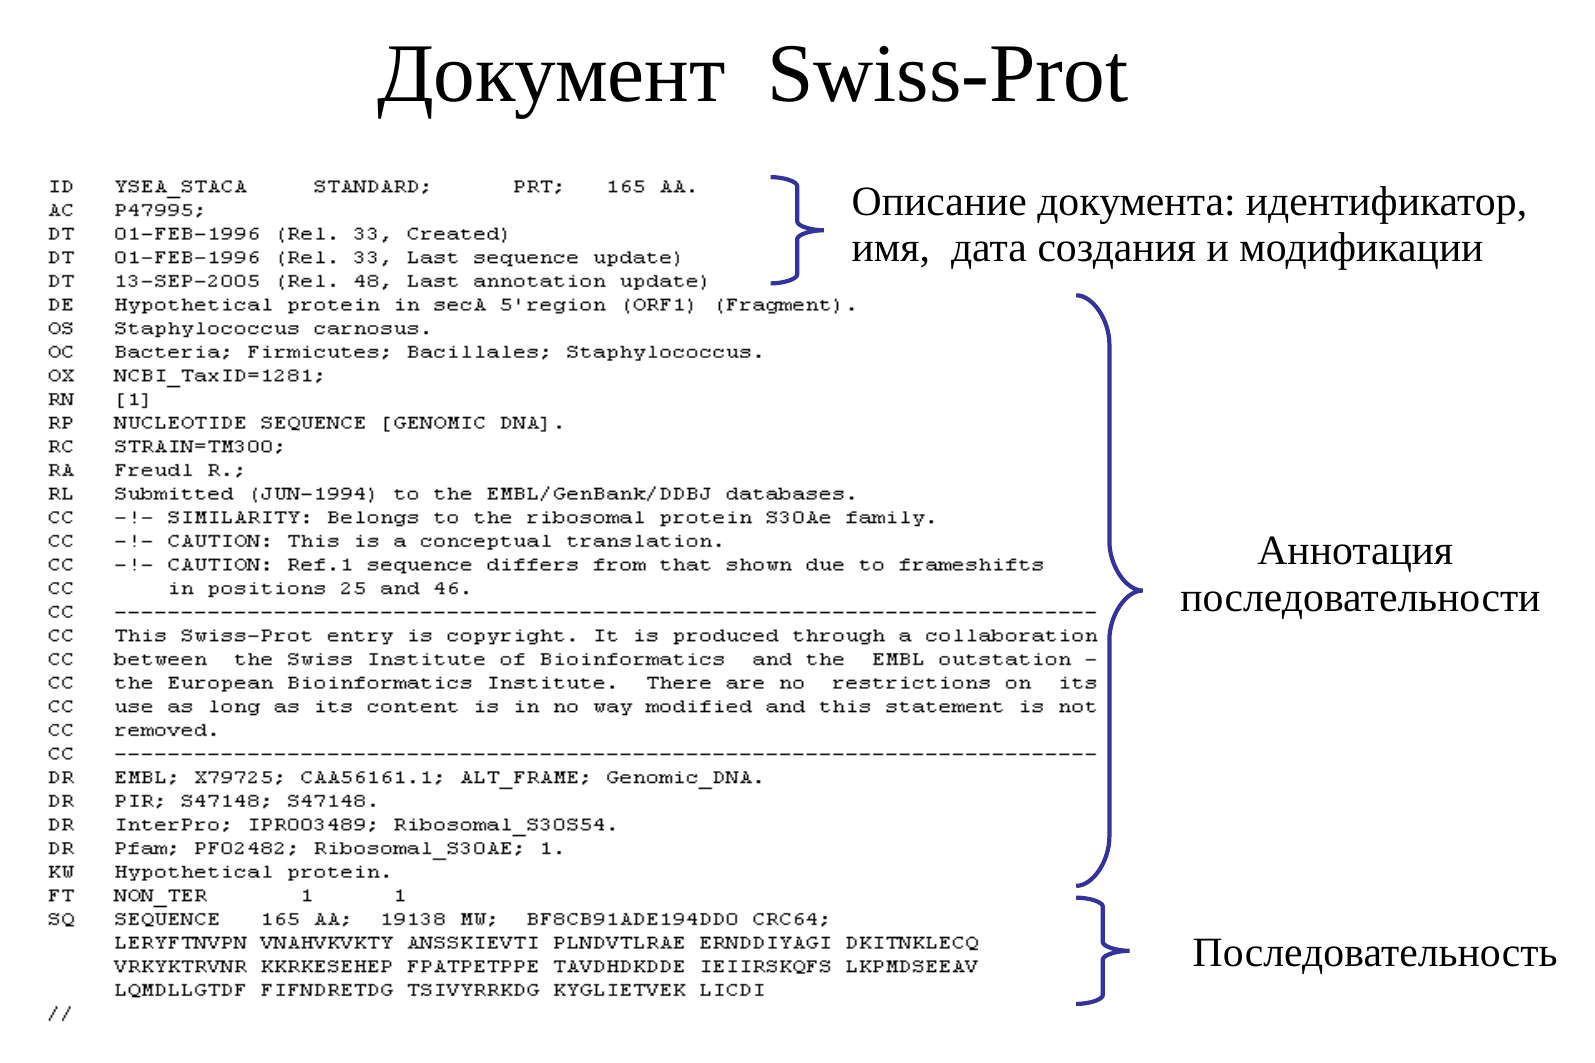

# Документ Swiss-Prot
Описание документа: идентификатор,
имя, дата создания и модификации
Аннотация
 последовательности
Последовательность